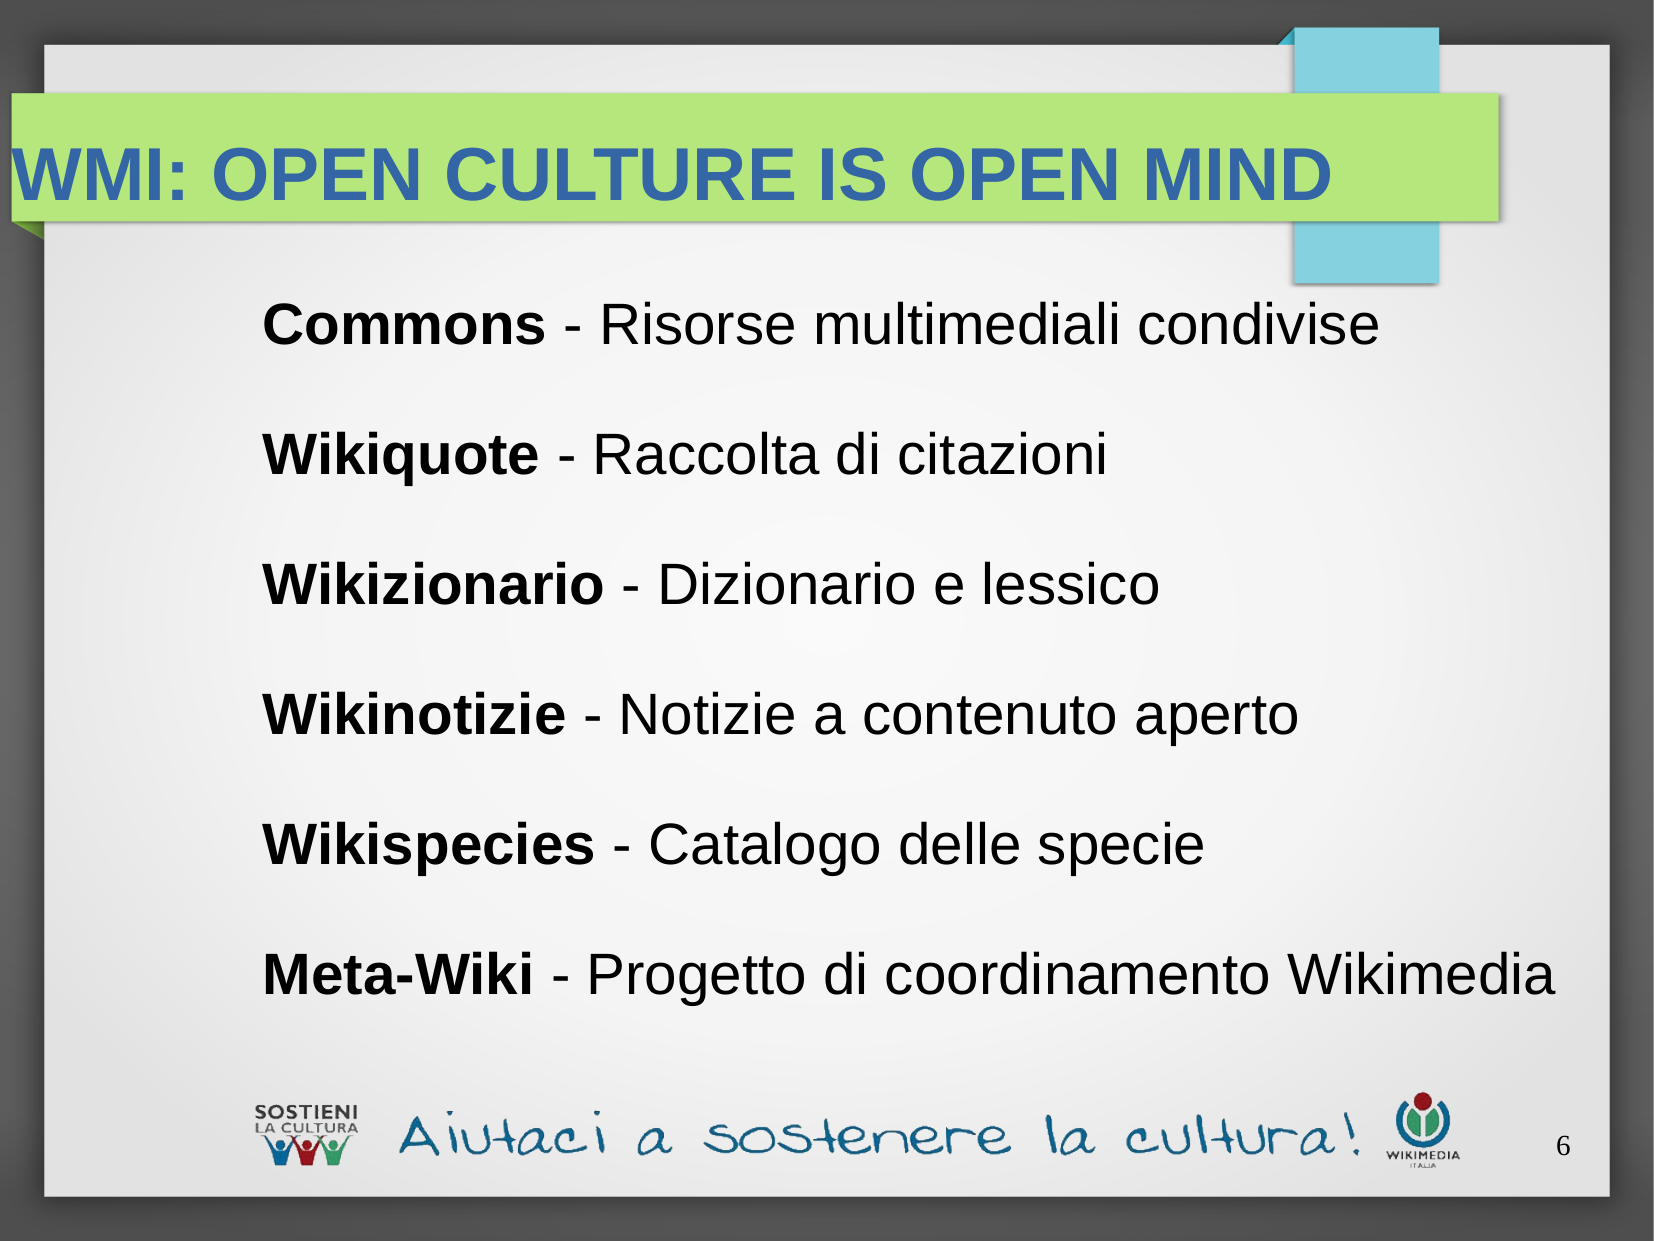

# WMI: OPEN CULTURE IS OPEN MIND
Commons - Risorse multimediali condivise
Wikiquote - Raccolta di citazioni
Wikizionario - Dizionario e lessico
Wikinotizie - Notizie a contenuto aperto
Wikispecies - Catalogo delle specie
Meta-Wiki - Progetto di coordinamento Wikimedia
6